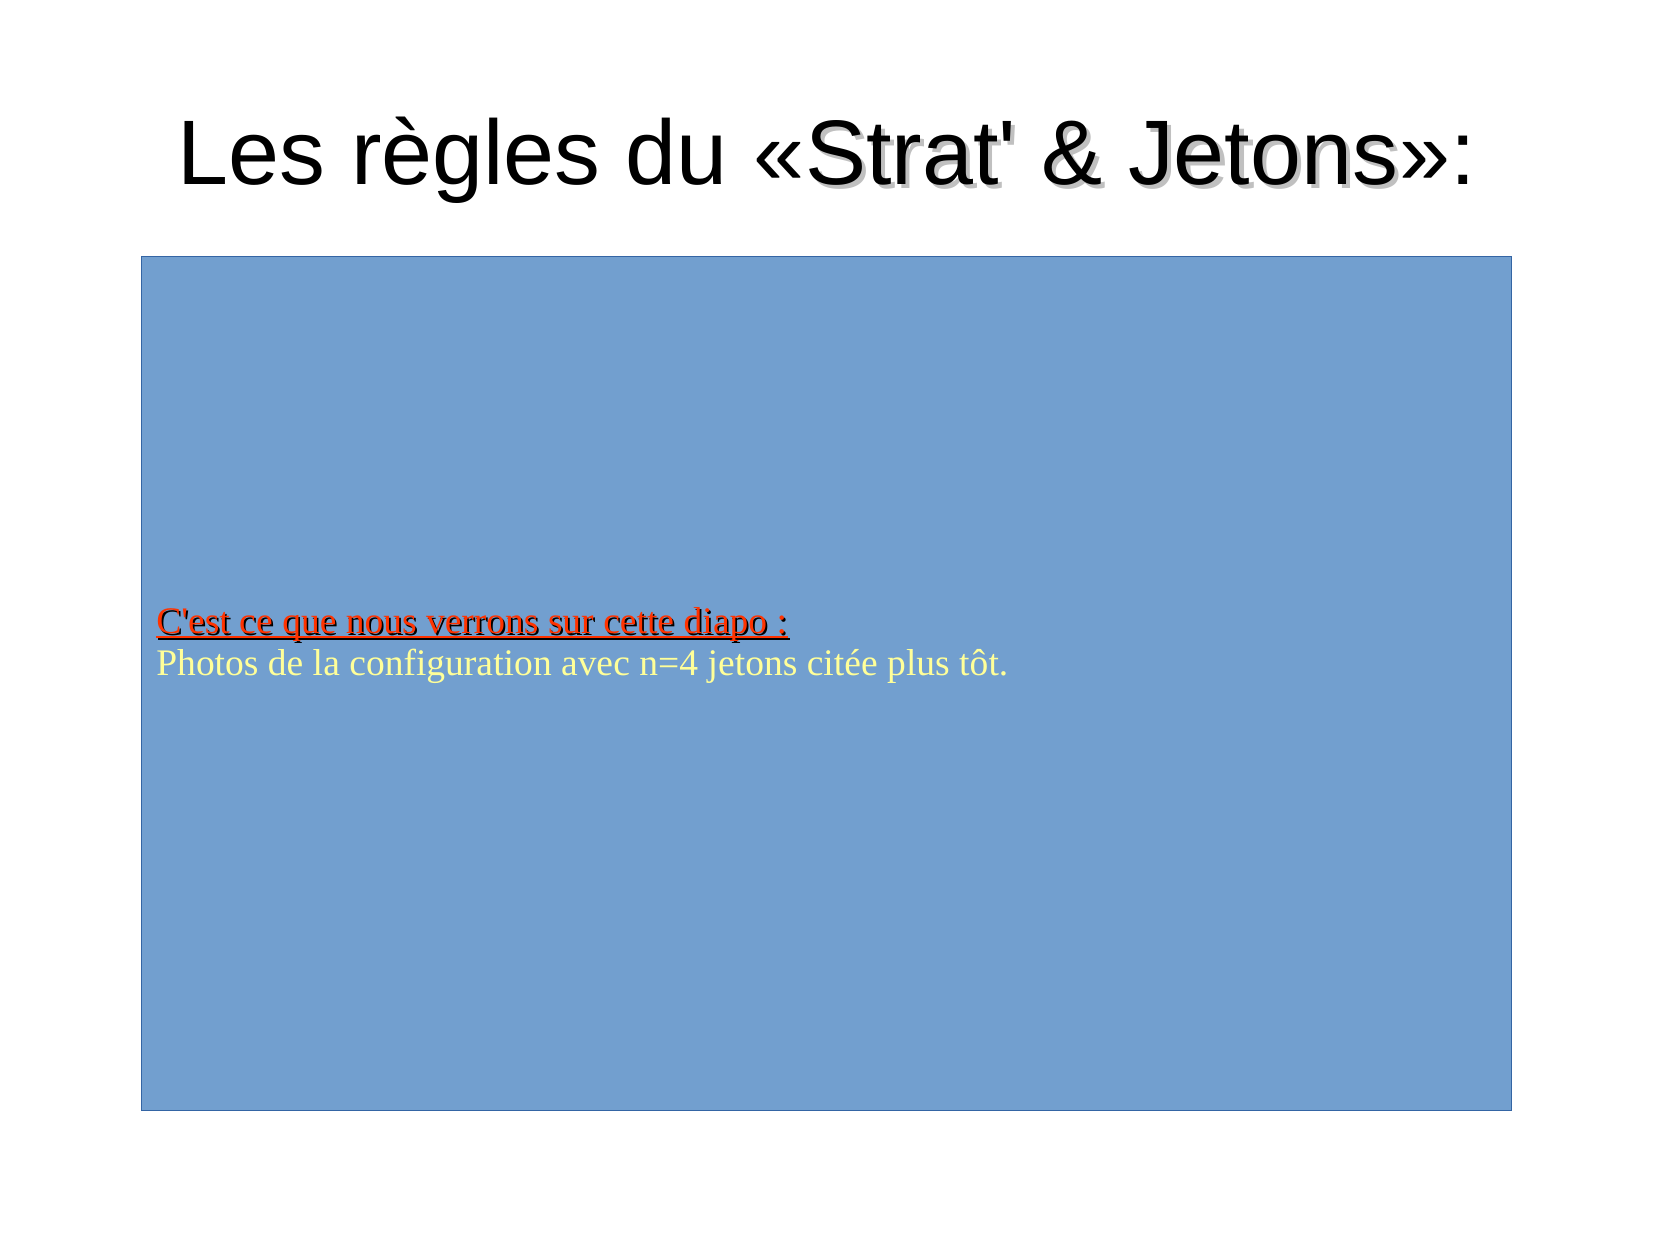

# Les règles du «Strat' & Jetons»:
C'est ce que nous verrons sur cette diapo :
Photos de la configuration avec n=4 jetons citée plus tôt.